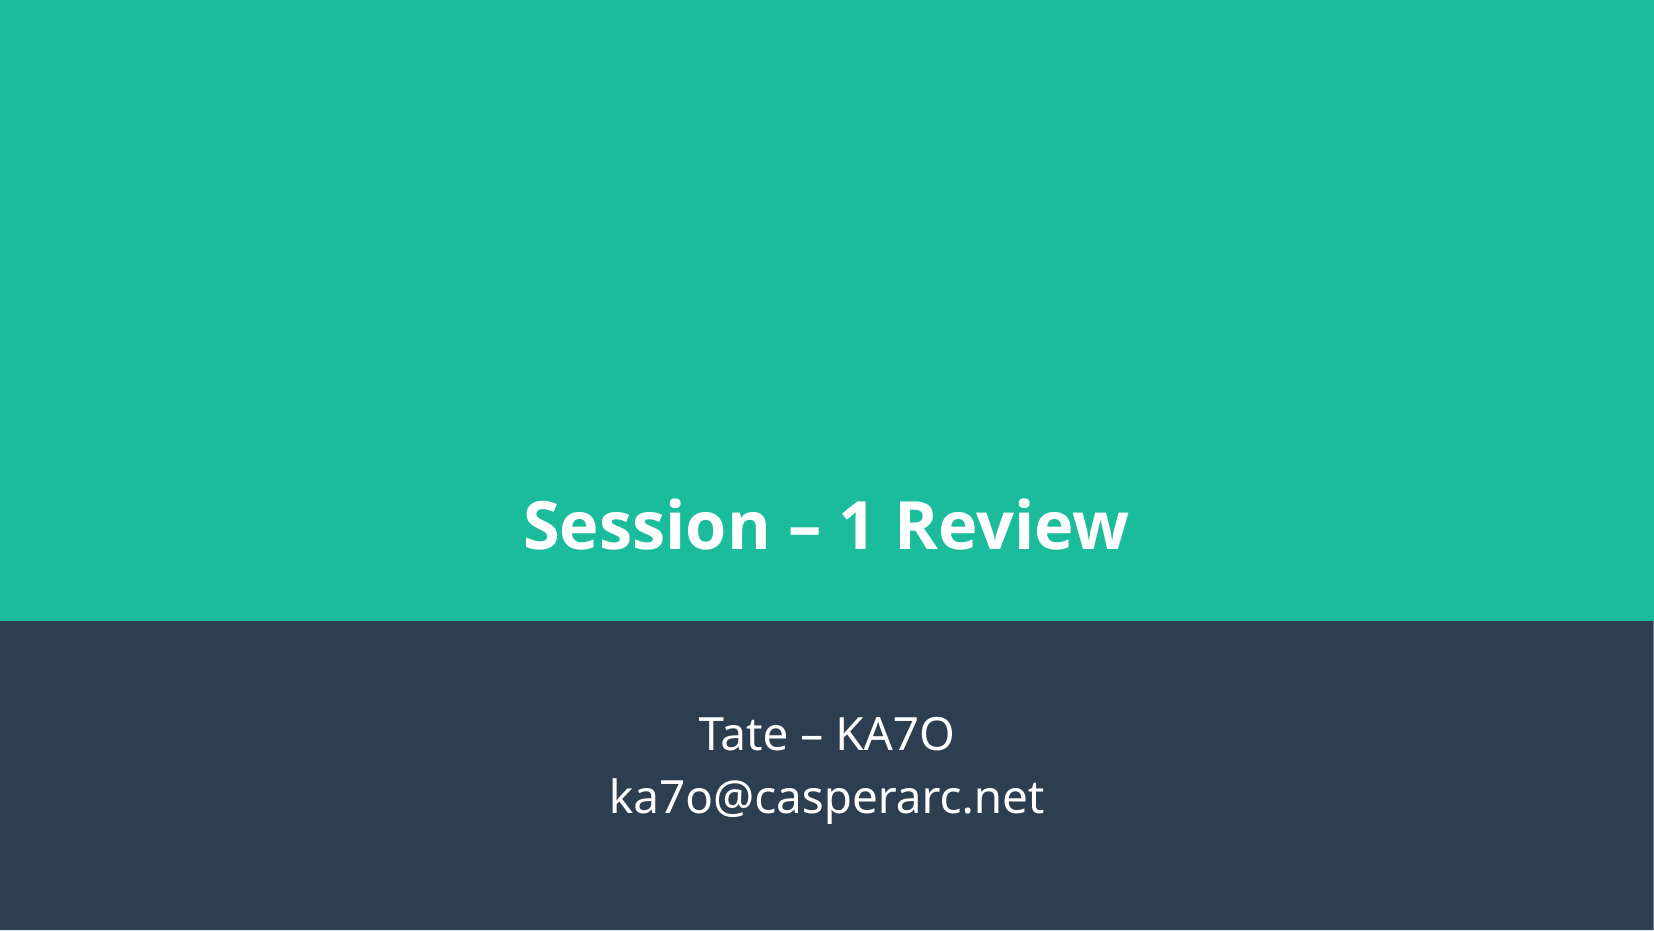

# Session – 1 Review
Tate – KA7O
ka7o@casperarc.net